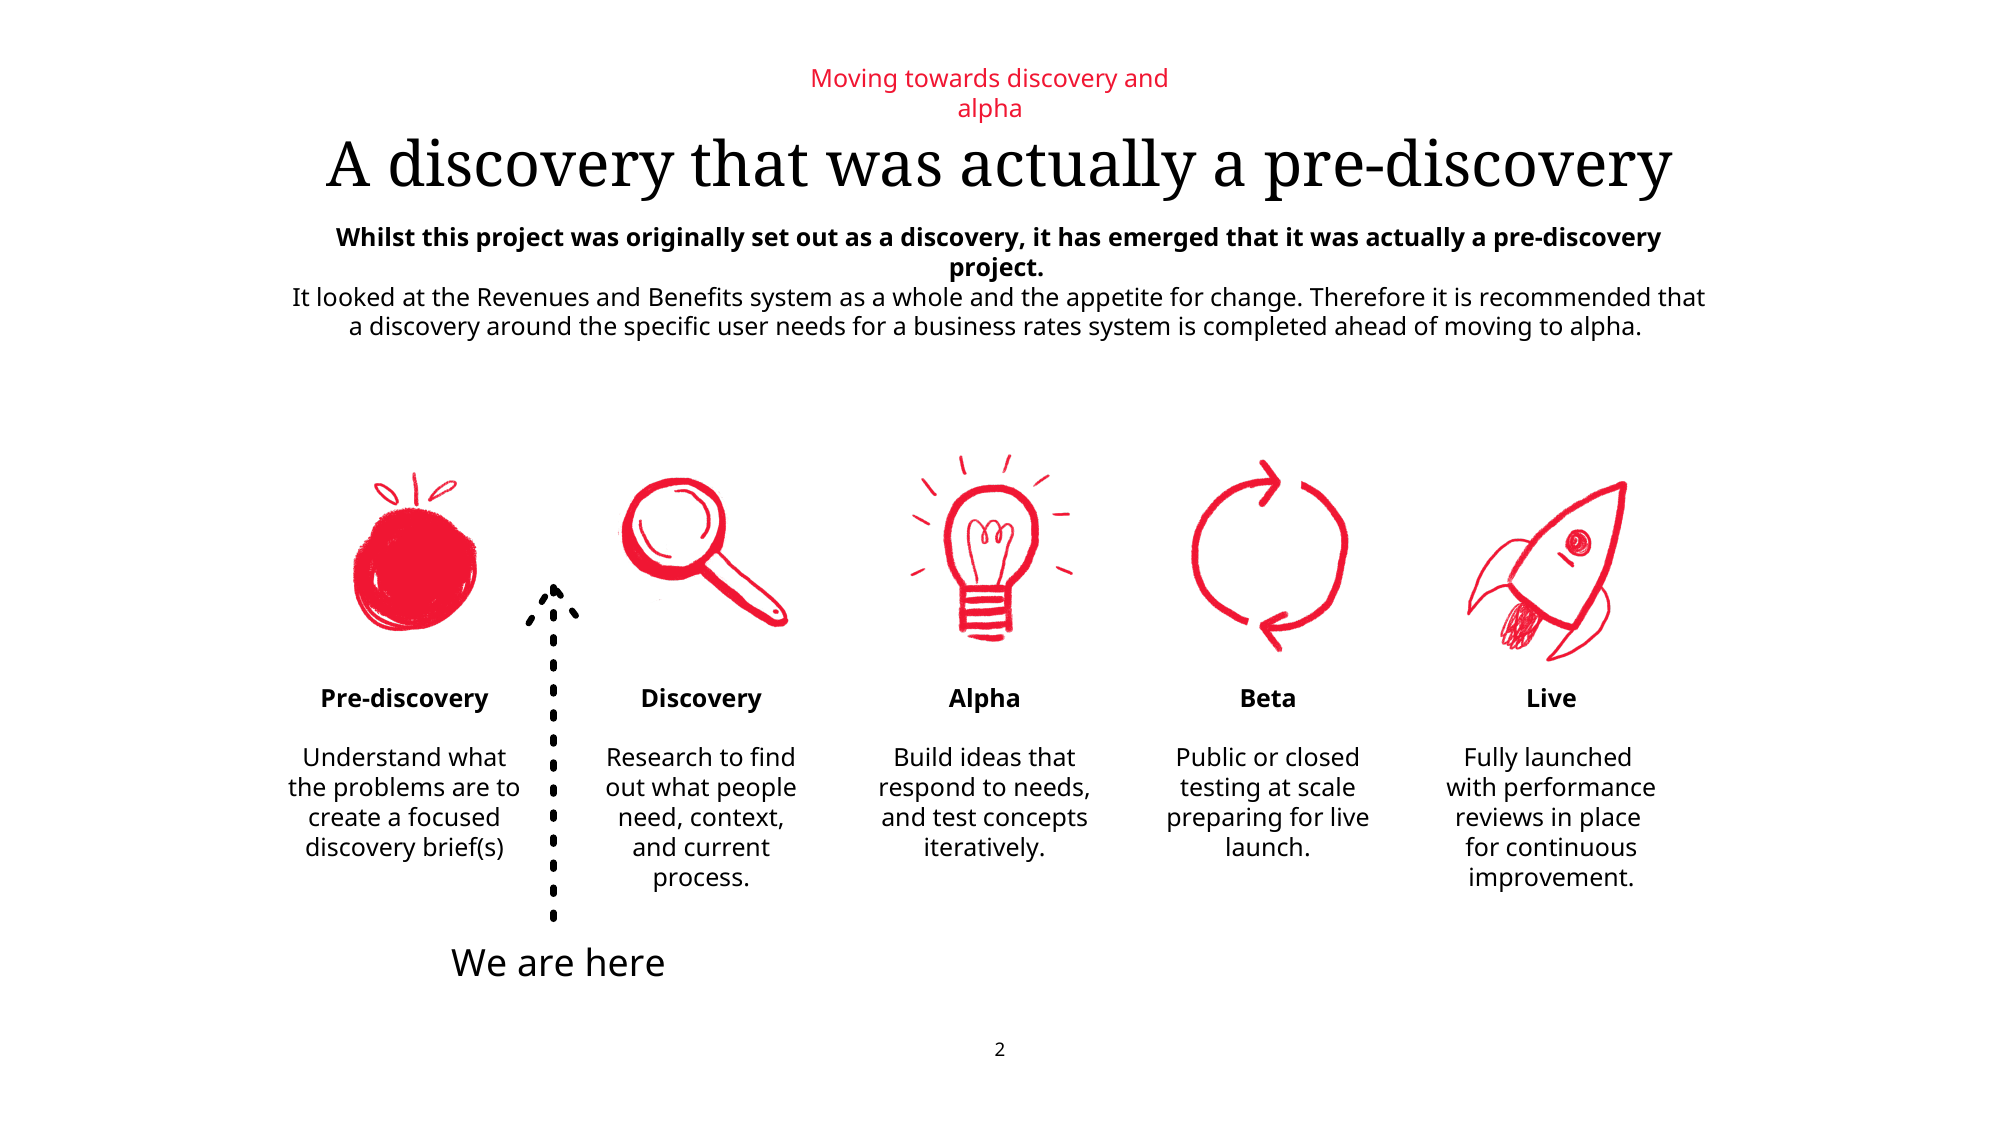

Moving towards discovery and alpha
A discovery that was actually a pre-discovery
Whilst this project was originally set out as a discovery, it has emerged that it was actually a pre-discovery project.
It looked at the Revenues and Benefits system as a whole and the appetite for change. Therefore it is recommended that a discovery around the specific user needs for a business rates system is completed ahead of moving to alpha.
Pre-discovery
Understand what the problems are to create a focused discovery brief(s)
Discovery
Research to find out what people need, context, and current process.
Alpha
Build ideas that respond to needs, and test concepts iteratively.
Beta
Public or closed testing at scale preparing for live launch.
Live
Fully launched
with performance reviews in place
for continuous improvement.
We are here